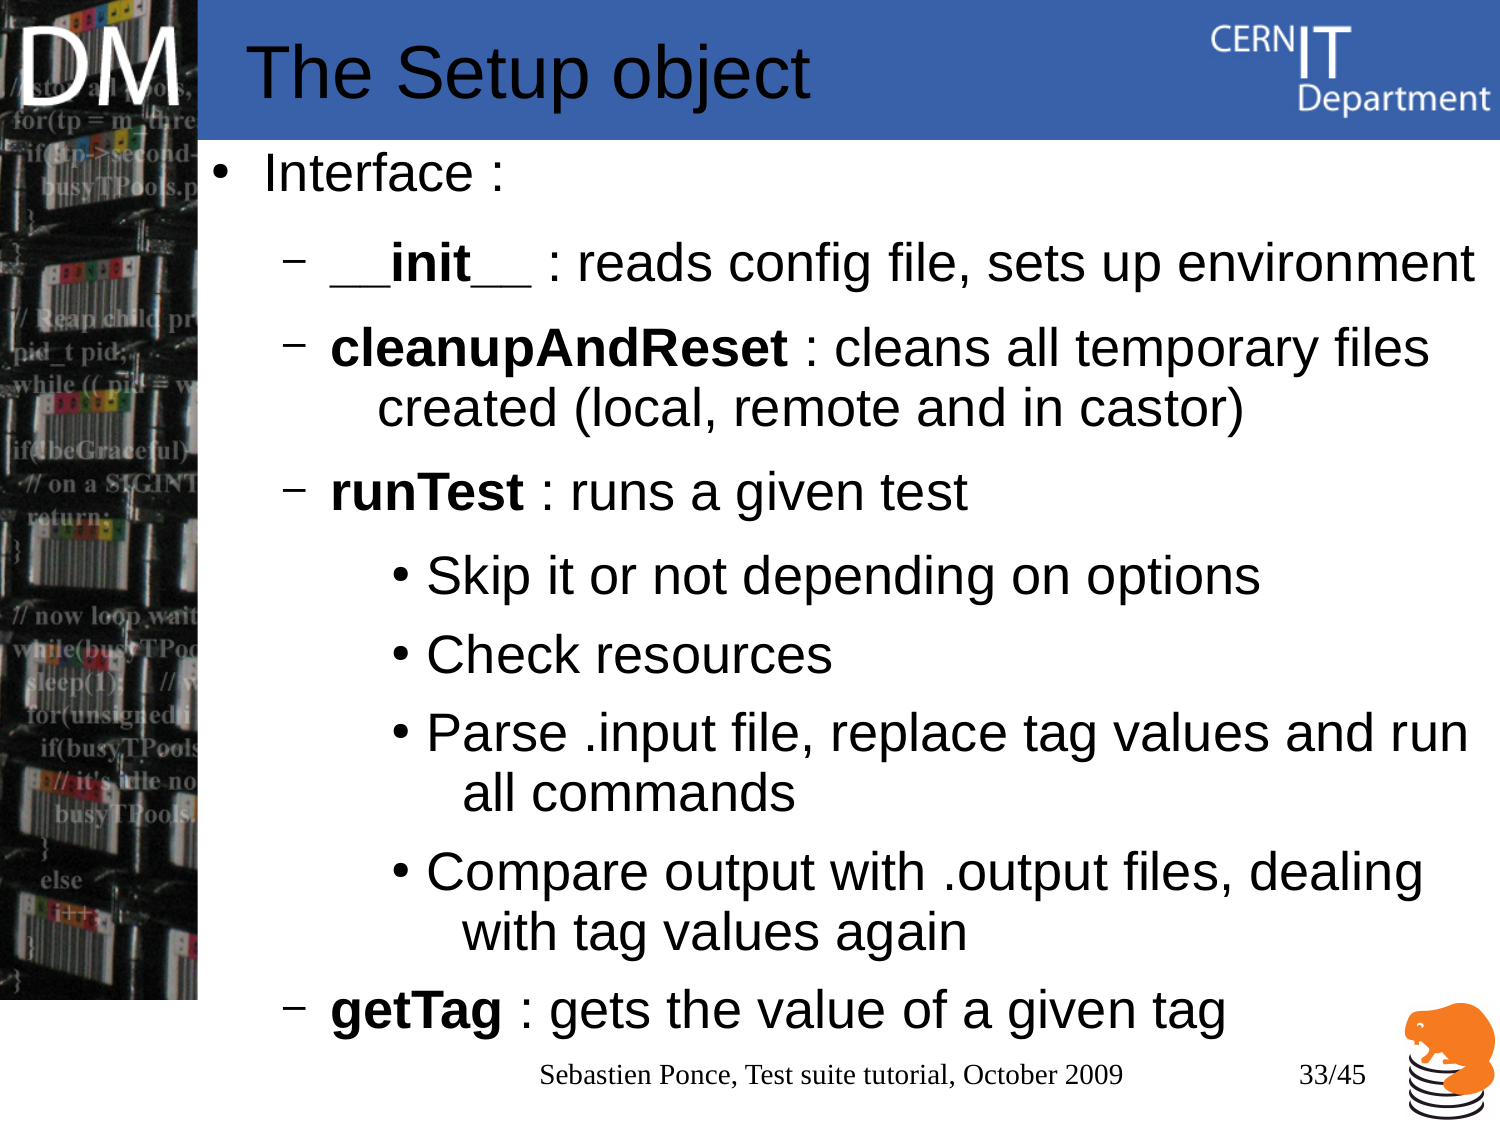

# The Setup object
Interface :
__init__ : reads config file, sets up environment
cleanupAndReset : cleans all temporary files created (local, remote and in castor)
runTest : runs a given test
Skip it or not depending on options
Check resources
Parse .input file, replace tag values and run all commands
Compare output with .output files, dealing with tag values again
getTag : gets the value of a given tag